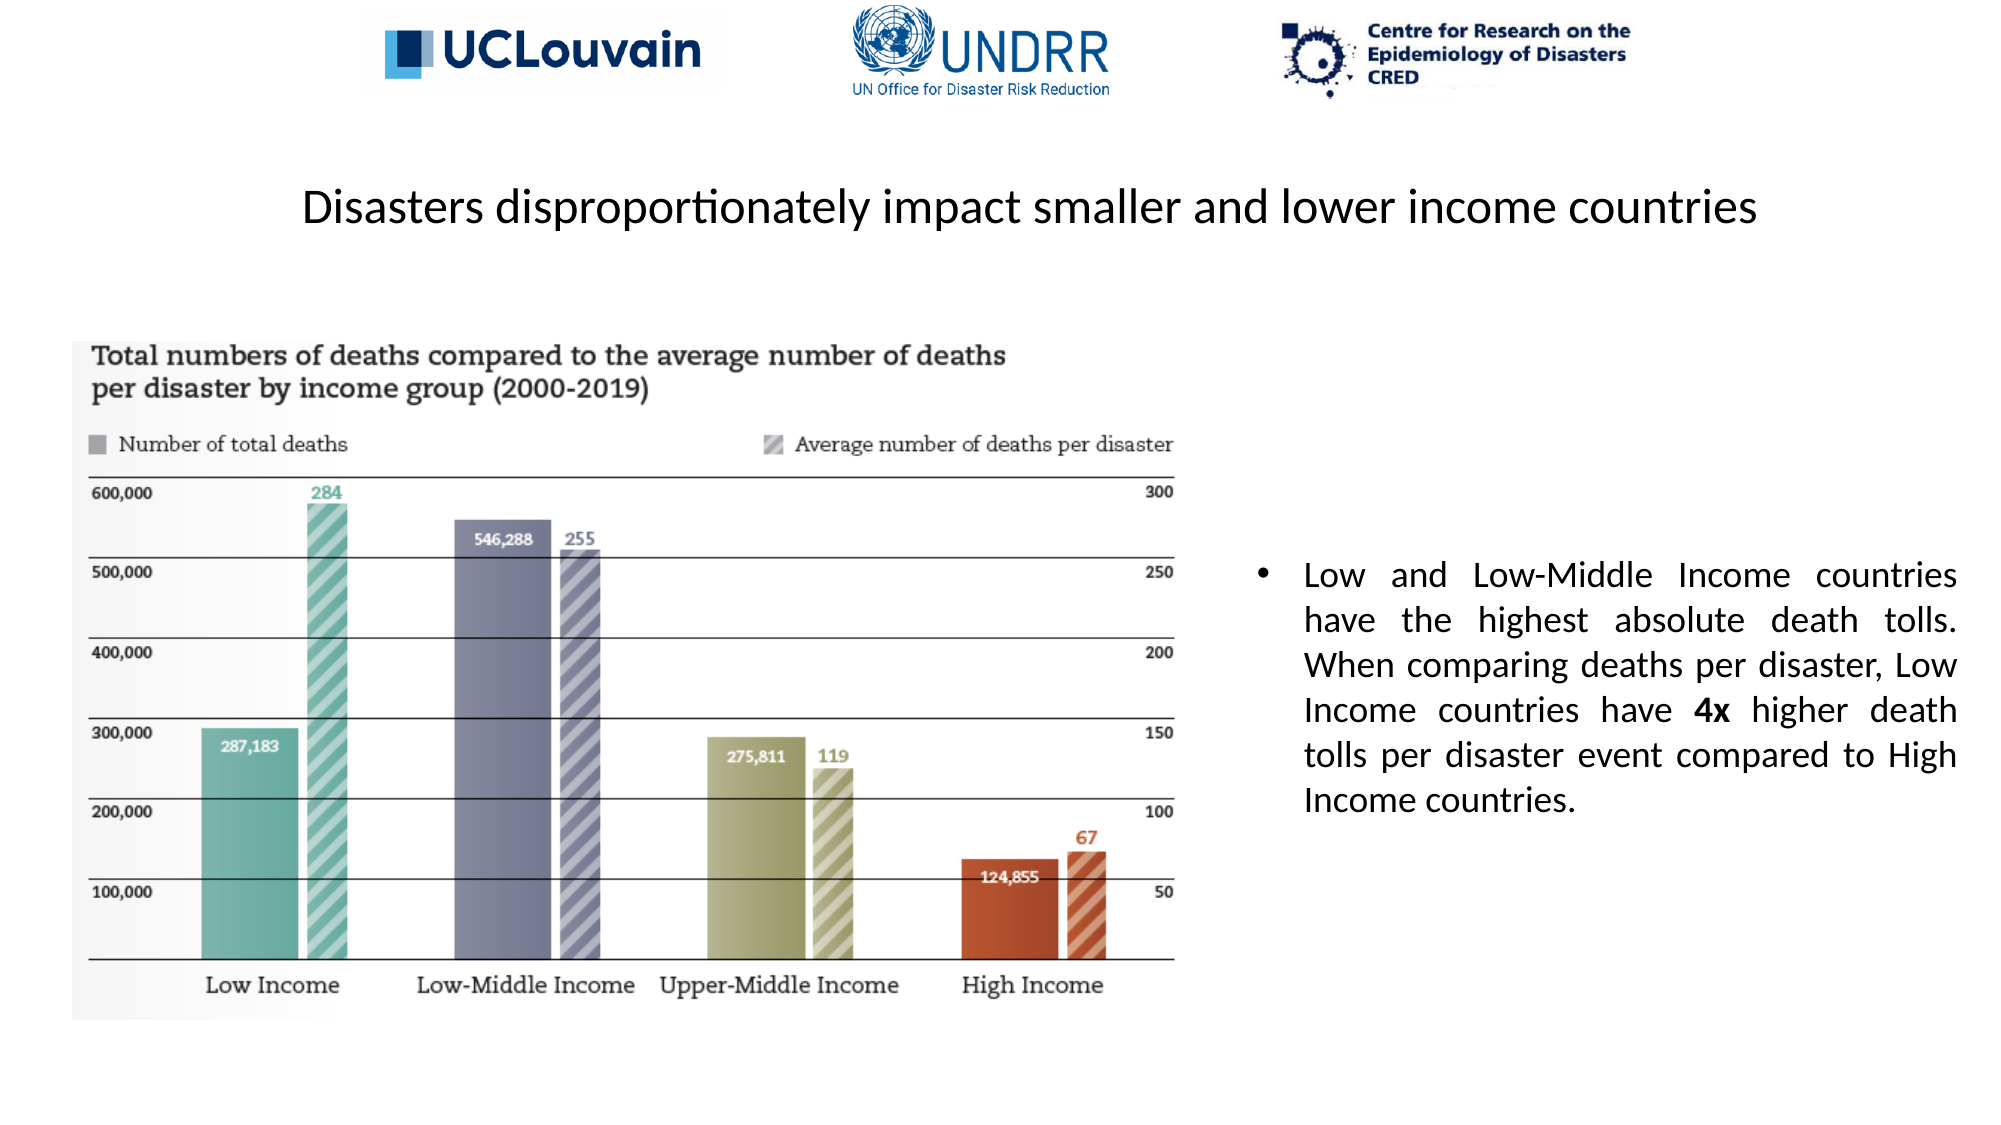

# Disasters disproportionately impact smaller and lower income countries
Low and Low-Middle Income countries have the highest absolute death tolls. When comparing deaths per disaster, Low Income countries have 4x higher death tolls per disaster event compared to High Income countries.